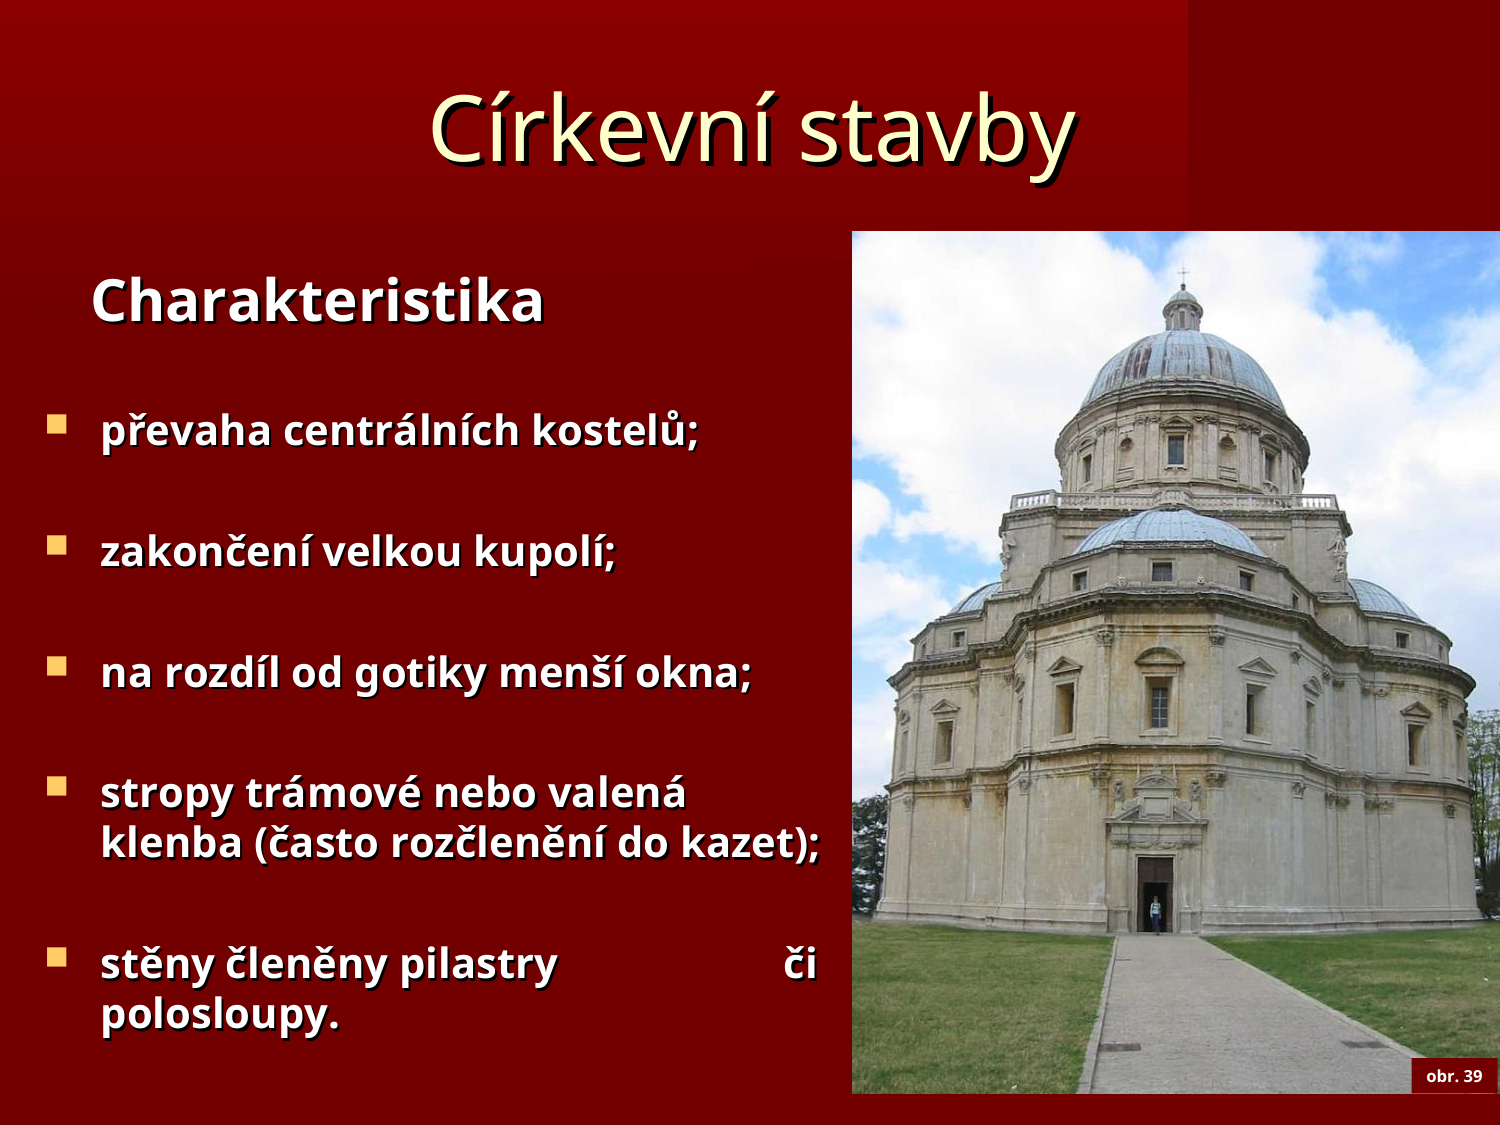

# Církevní stavby
 Charakteristika
převaha centrálních kostelů;
zakončení velkou kupolí;
na rozdíl od gotiky menší okna;
stropy trámové nebo valená klenba (často rozčlenění do kazet);
stěny členěny pilastry či polosloupy.
obr. 39